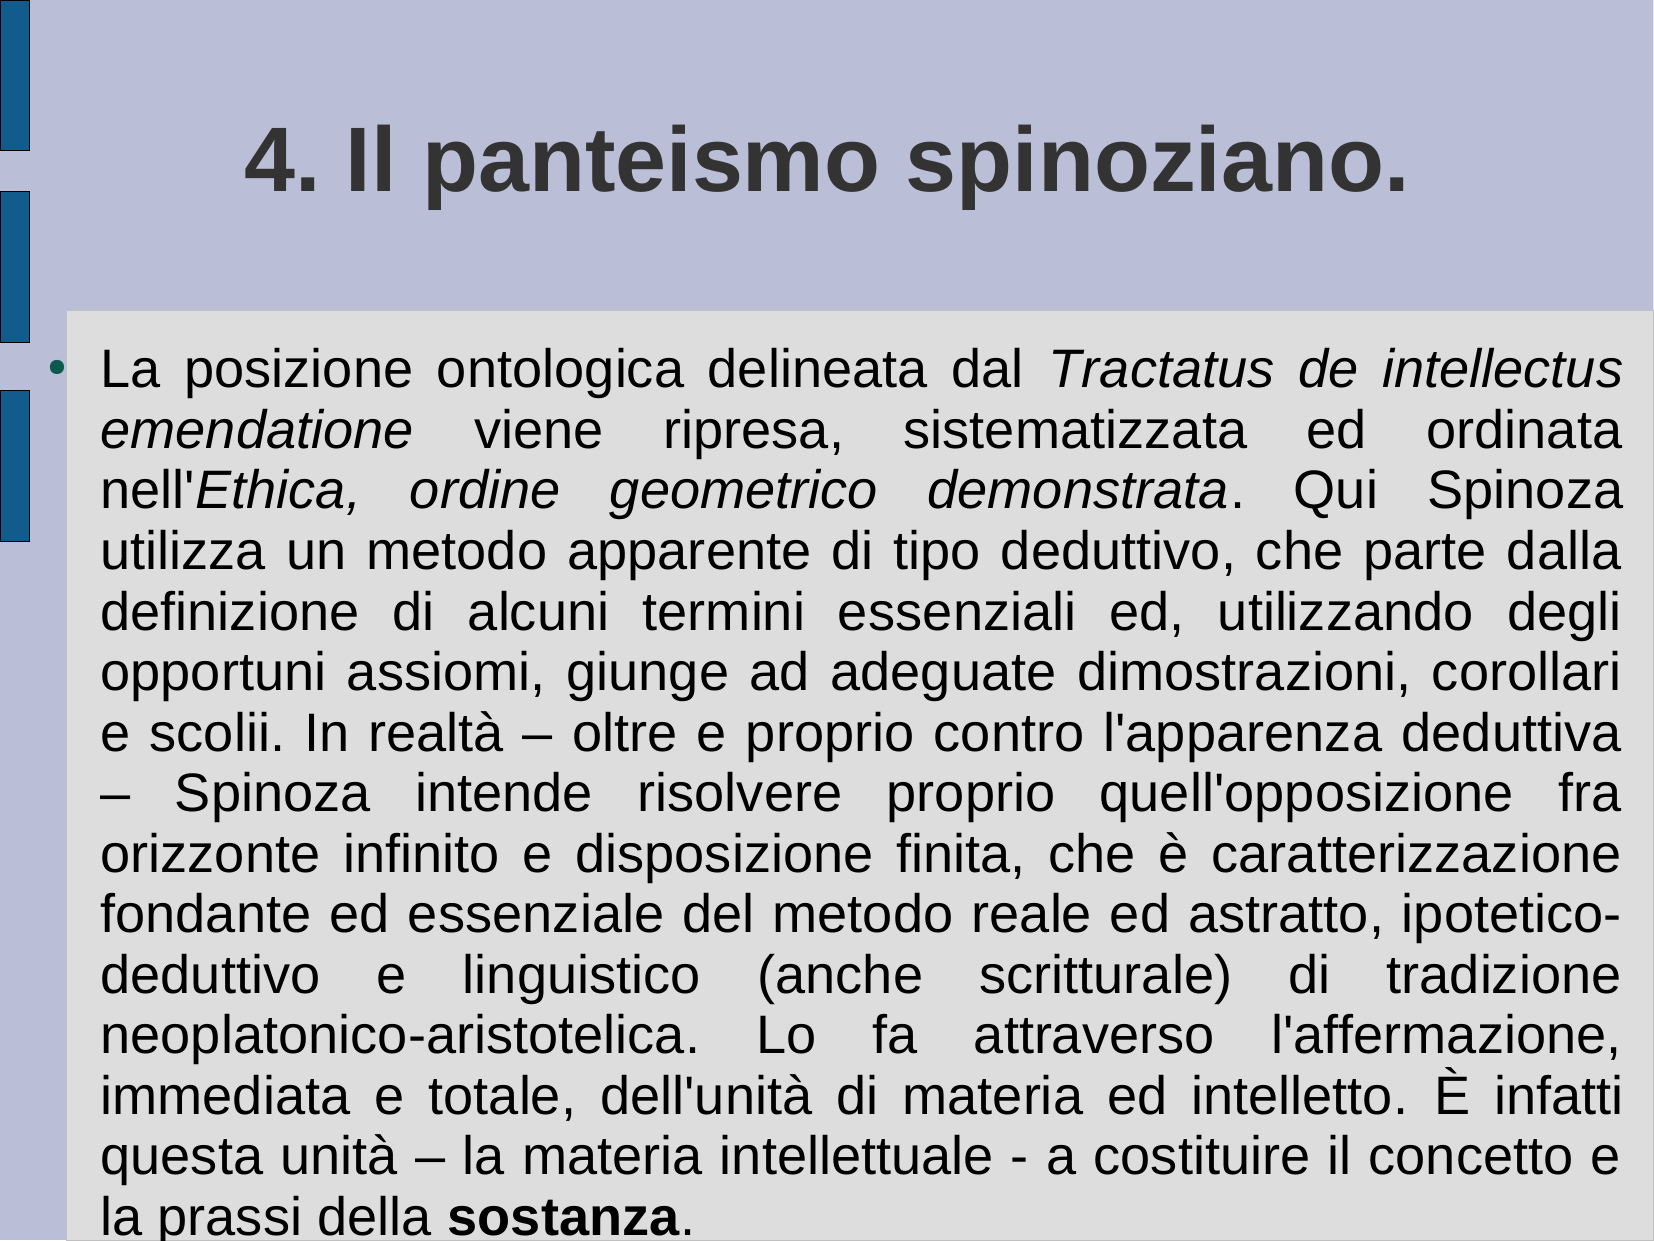

# 4. Il panteismo spinoziano.
La posizione ontologica delineata dal Tractatus de intellectus emendatione viene ripresa, sistematizzata ed ordinata nell'Ethica, ordine geometrico demonstrata. Qui Spinoza utilizza un metodo apparente di tipo deduttivo, che parte dalla definizione di alcuni termini essenziali ed, utilizzando degli opportuni assiomi, giunge ad adeguate dimostrazioni, corollari e scolii. In realtà – oltre e proprio contro l'apparenza deduttiva – Spinoza intende risolvere proprio quell'opposizione fra orizzonte infinito e disposizione finita, che è caratterizzazione fondante ed essenziale del metodo reale ed astratto, ipotetico-deduttivo e linguistico (anche scritturale) di tradizione neoplatonico-aristotelica. Lo fa attraverso l'affermazione, immediata e totale, dell'unità di materia ed intelletto. È infatti questa unità – la materia intellettuale - a costituire il concetto e la prassi della sostanza.